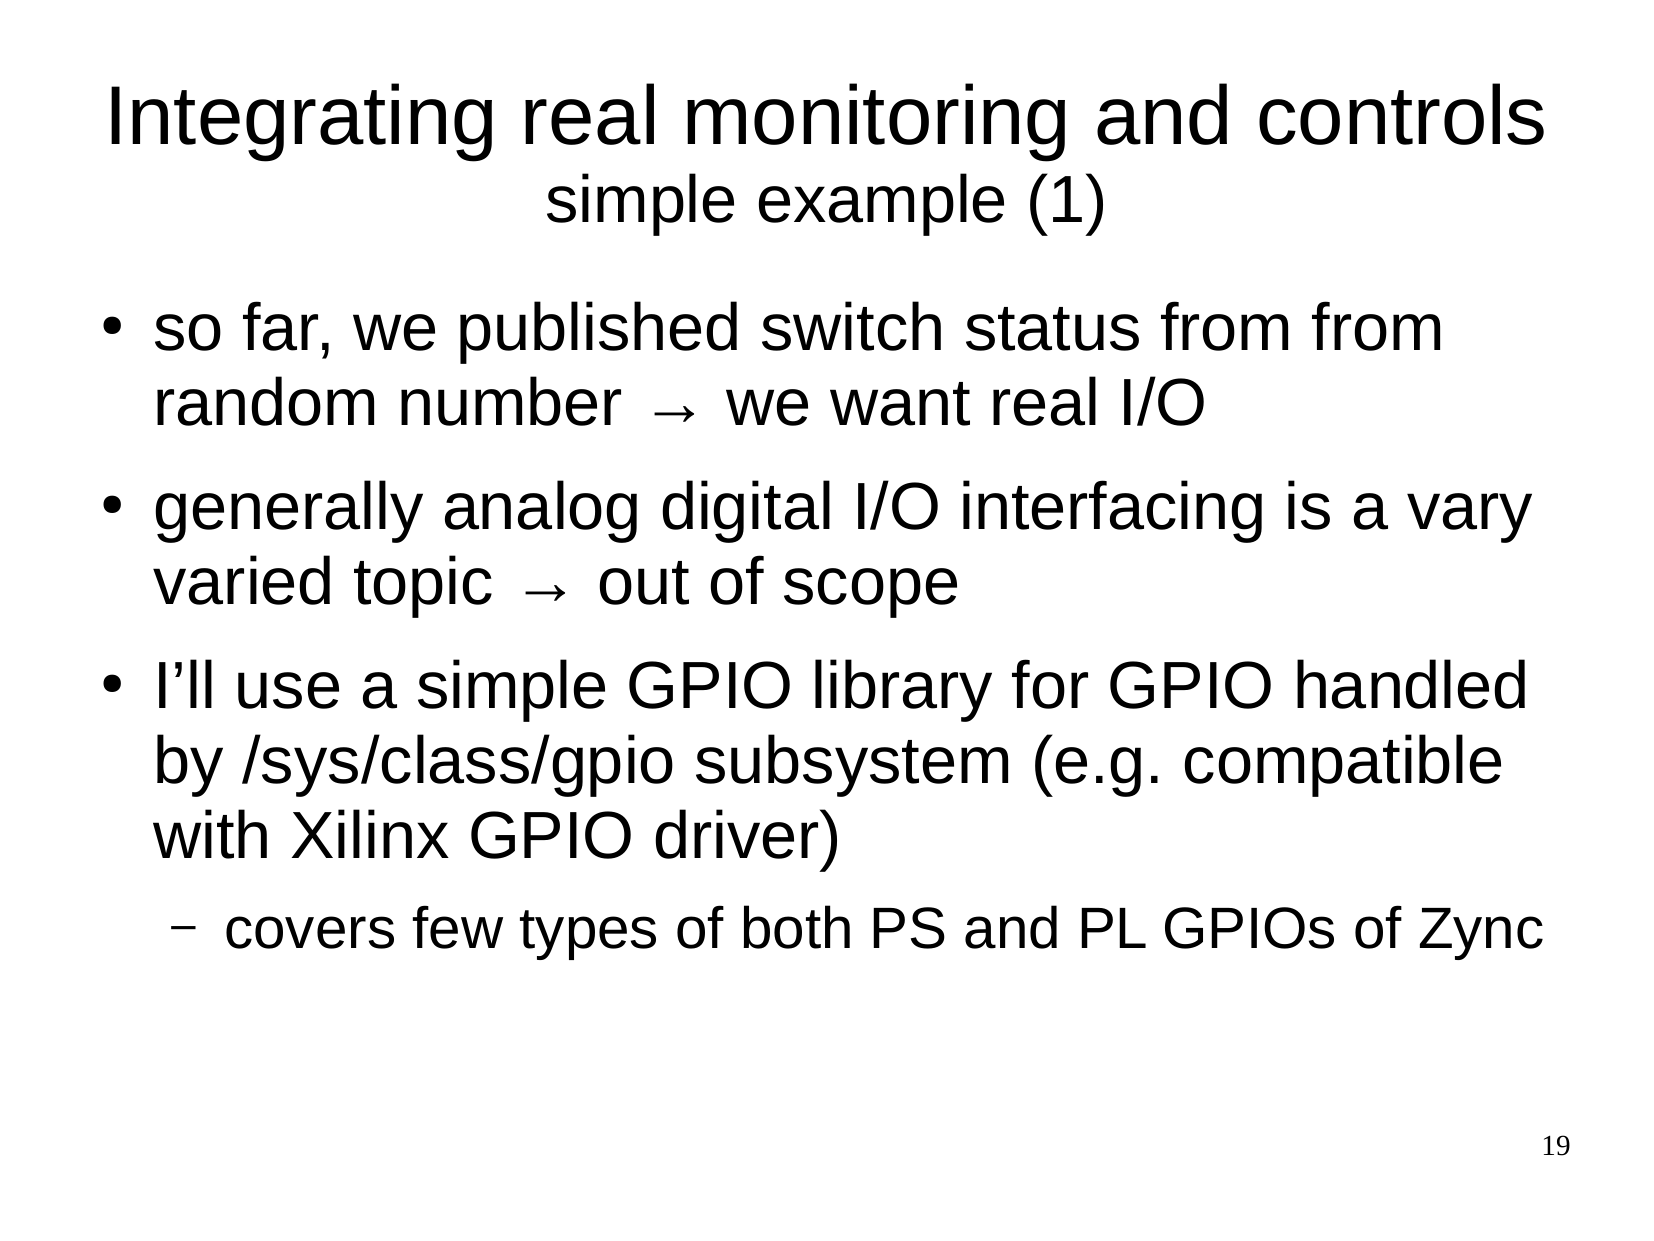

# Integrating real monitoring and controls simple example (1)
so far, we published switch status from from random number → we want real I/O
generally analog digital I/O interfacing is a vary varied topic → out of scope
I’ll use a simple GPIO library for GPIO handled by /sys/class/gpio subsystem (e.g. compatible with Xilinx GPIO driver)
covers few types of both PS and PL GPIOs of Zync
19